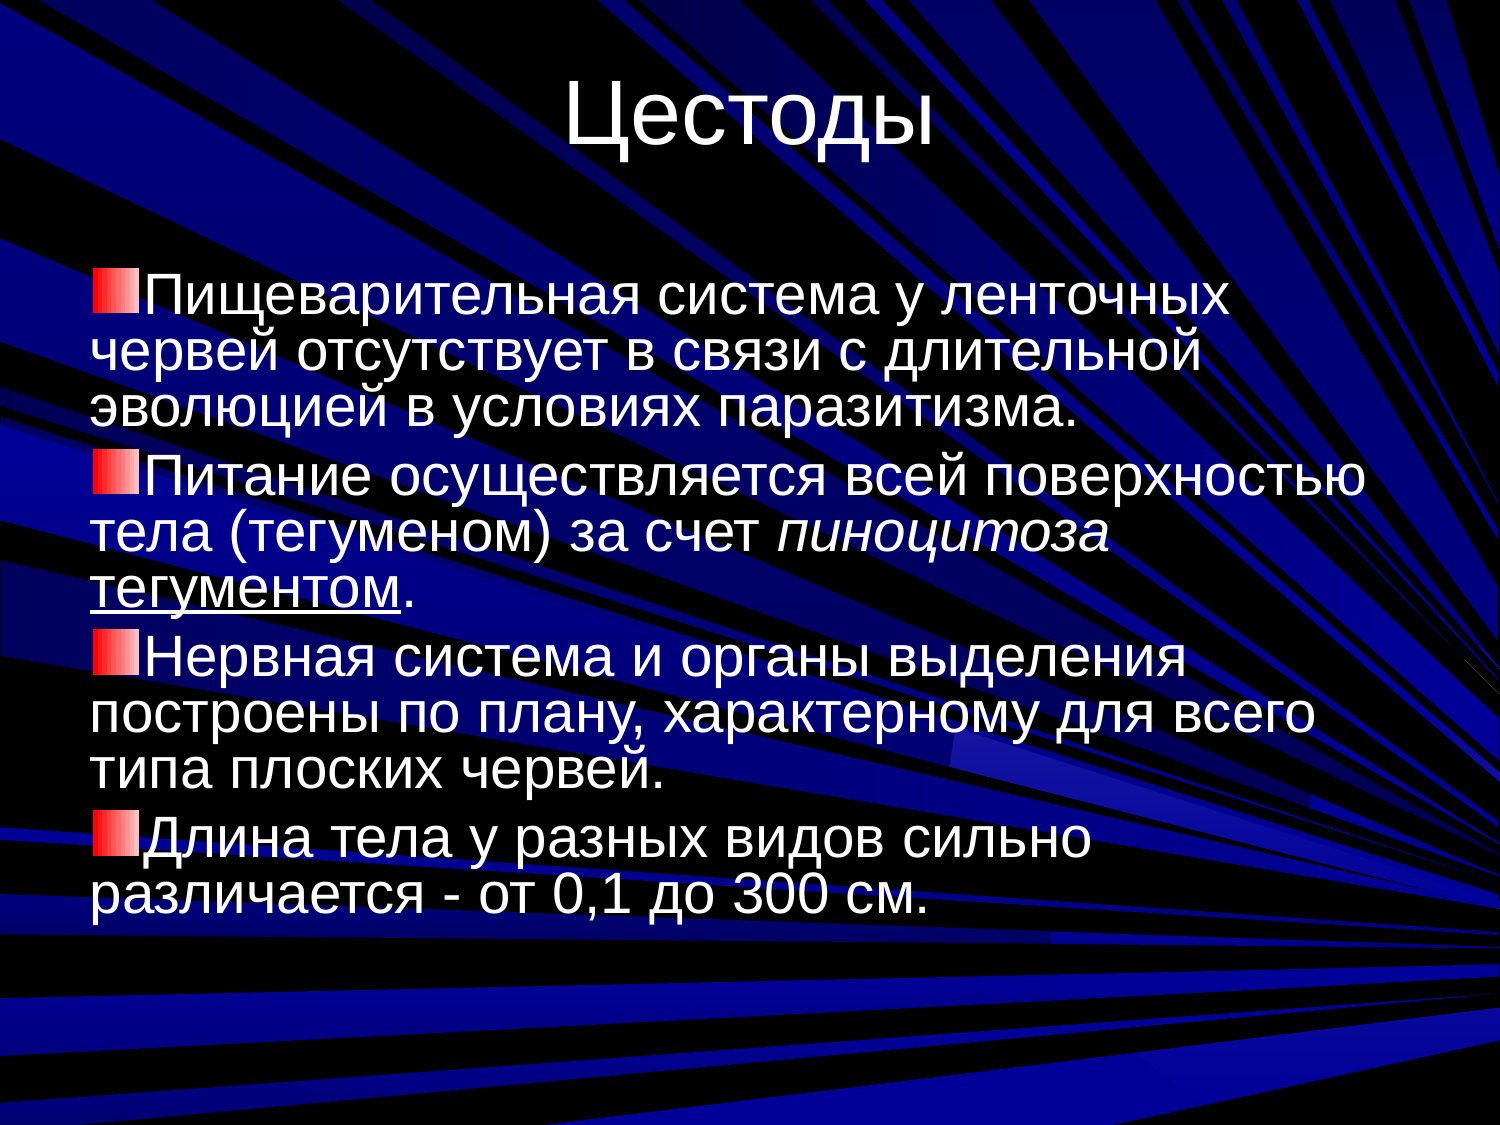

# Цестоды
Пищеварительная система у ленточных червей отсутствует в связи с длительной эволюцией в условиях паразитизма.
Питание осуществляется всей поверхностью тела (тегуменом) за счет пиноцитоза тегументом.
Нервная система и органы выделения построены по плану, характерному для всего типа плоских червей.
Длина тела у разных видов сильно различается - от 0,1 до 300 см.